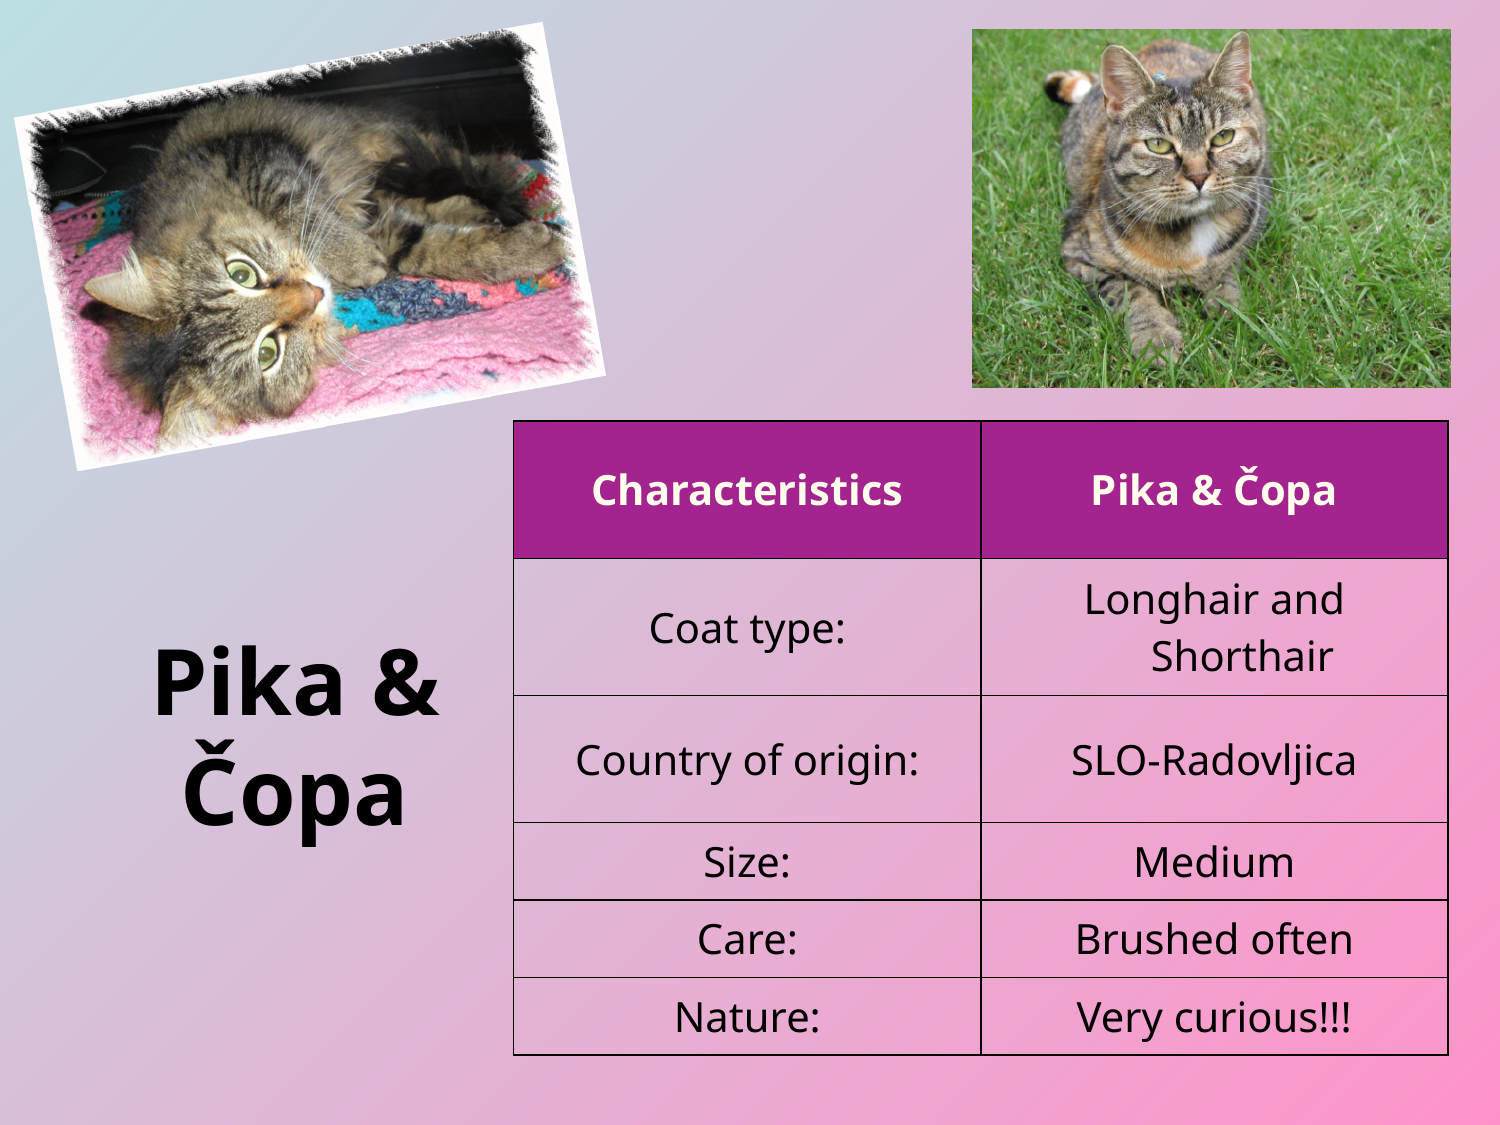

| Characteristics | Pika & Čopa |
| --- | --- |
| Coat type: | Longhair and Shorthair |
| Country of origin: | SLO-Radovljica |
| Size: | Medium |
| Care: | Brushed often |
| Nature: | Very curious!!! |
# Pika & Čopa